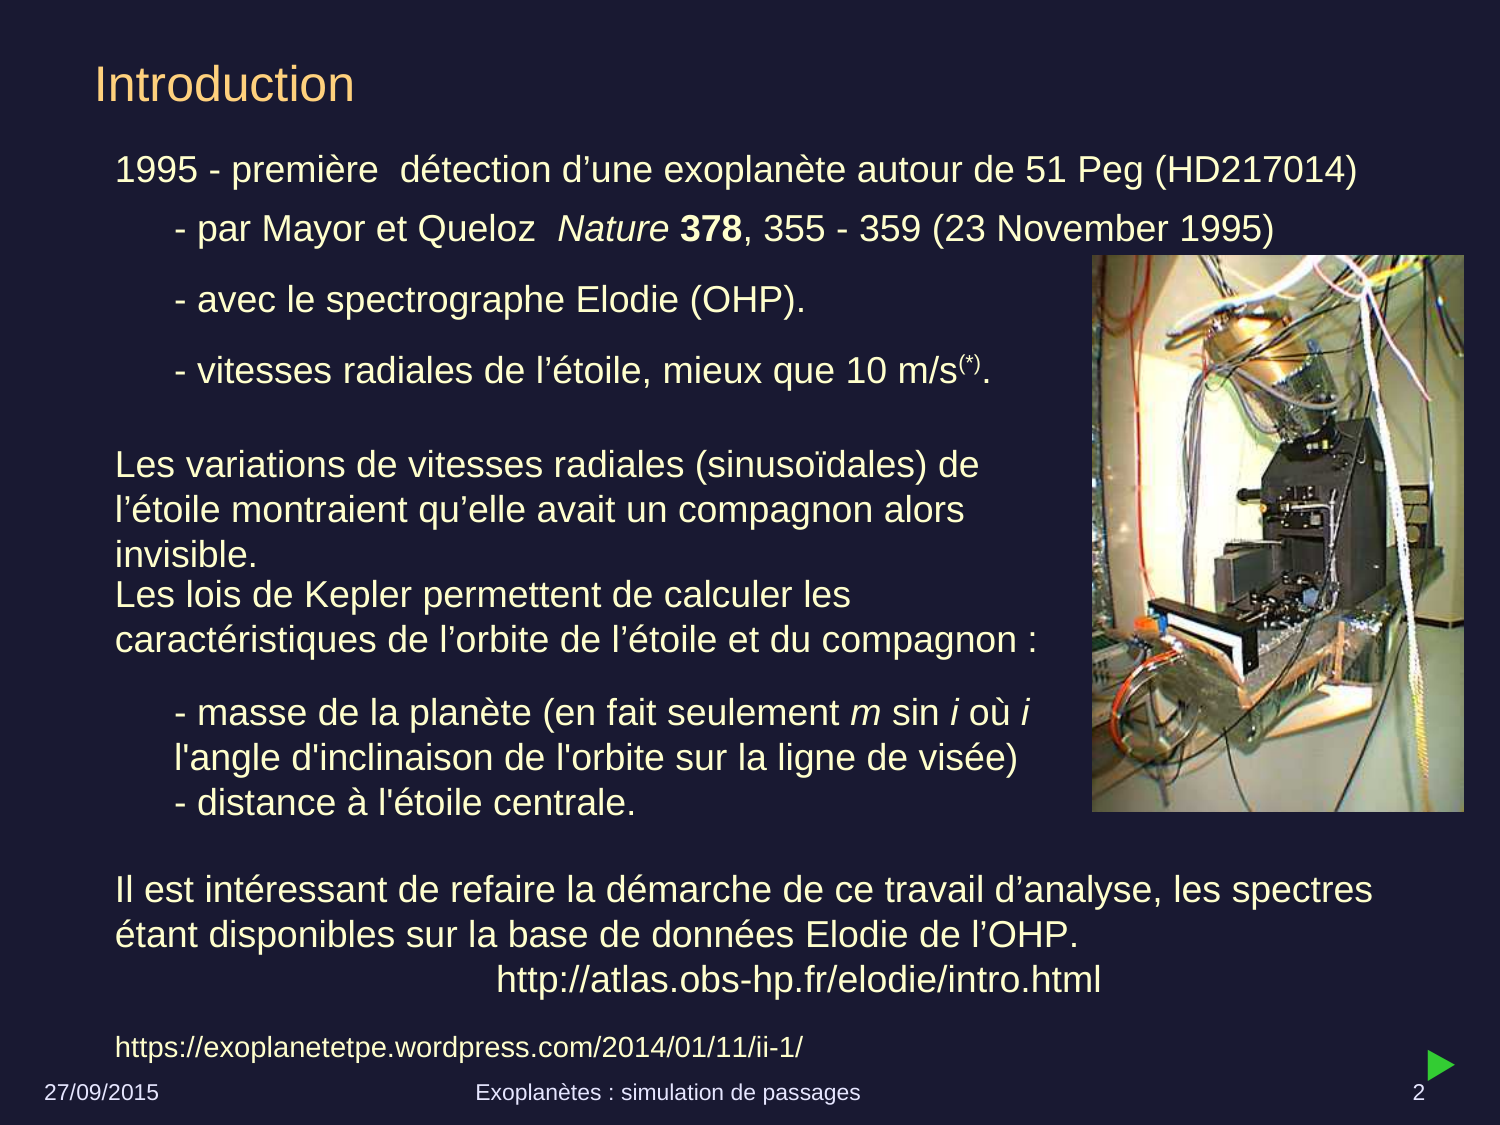

Introduction
1995 - première détection d’une exoplanète autour de 51 Peg (HD217014)
- par Mayor et Queloz Nature 378, 355 - 359 (23 November 1995)
- avec le spectrographe Elodie (OHP).
- vitesses radiales de l’étoile, mieux que 10 m/s(*).
Les variations de vitesses radiales (sinusoïdales) de l’étoile montraient qu’elle avait un compagnon alors invisible.
Les lois de Kepler permettent de calculer les caractéristiques de l’orbite de l’étoile et du compagnon :
- masse de la planète (en fait seulement m sin i où i l'angle d'inclinaison de l'orbite sur la ligne de visée)
- distance à l'étoile centrale.
Il est intéressant de refaire la démarche de ce travail d’analyse, les spectres étant disponibles sur la base de données Elodie de l’OHP.
http://atlas.obs-hp.fr/elodie/intro.html
https://exoplanetetpe.wordpress.com/2014/01/11/ii-1/

27/09/2015
Exoplanètes : simulation de passages
2